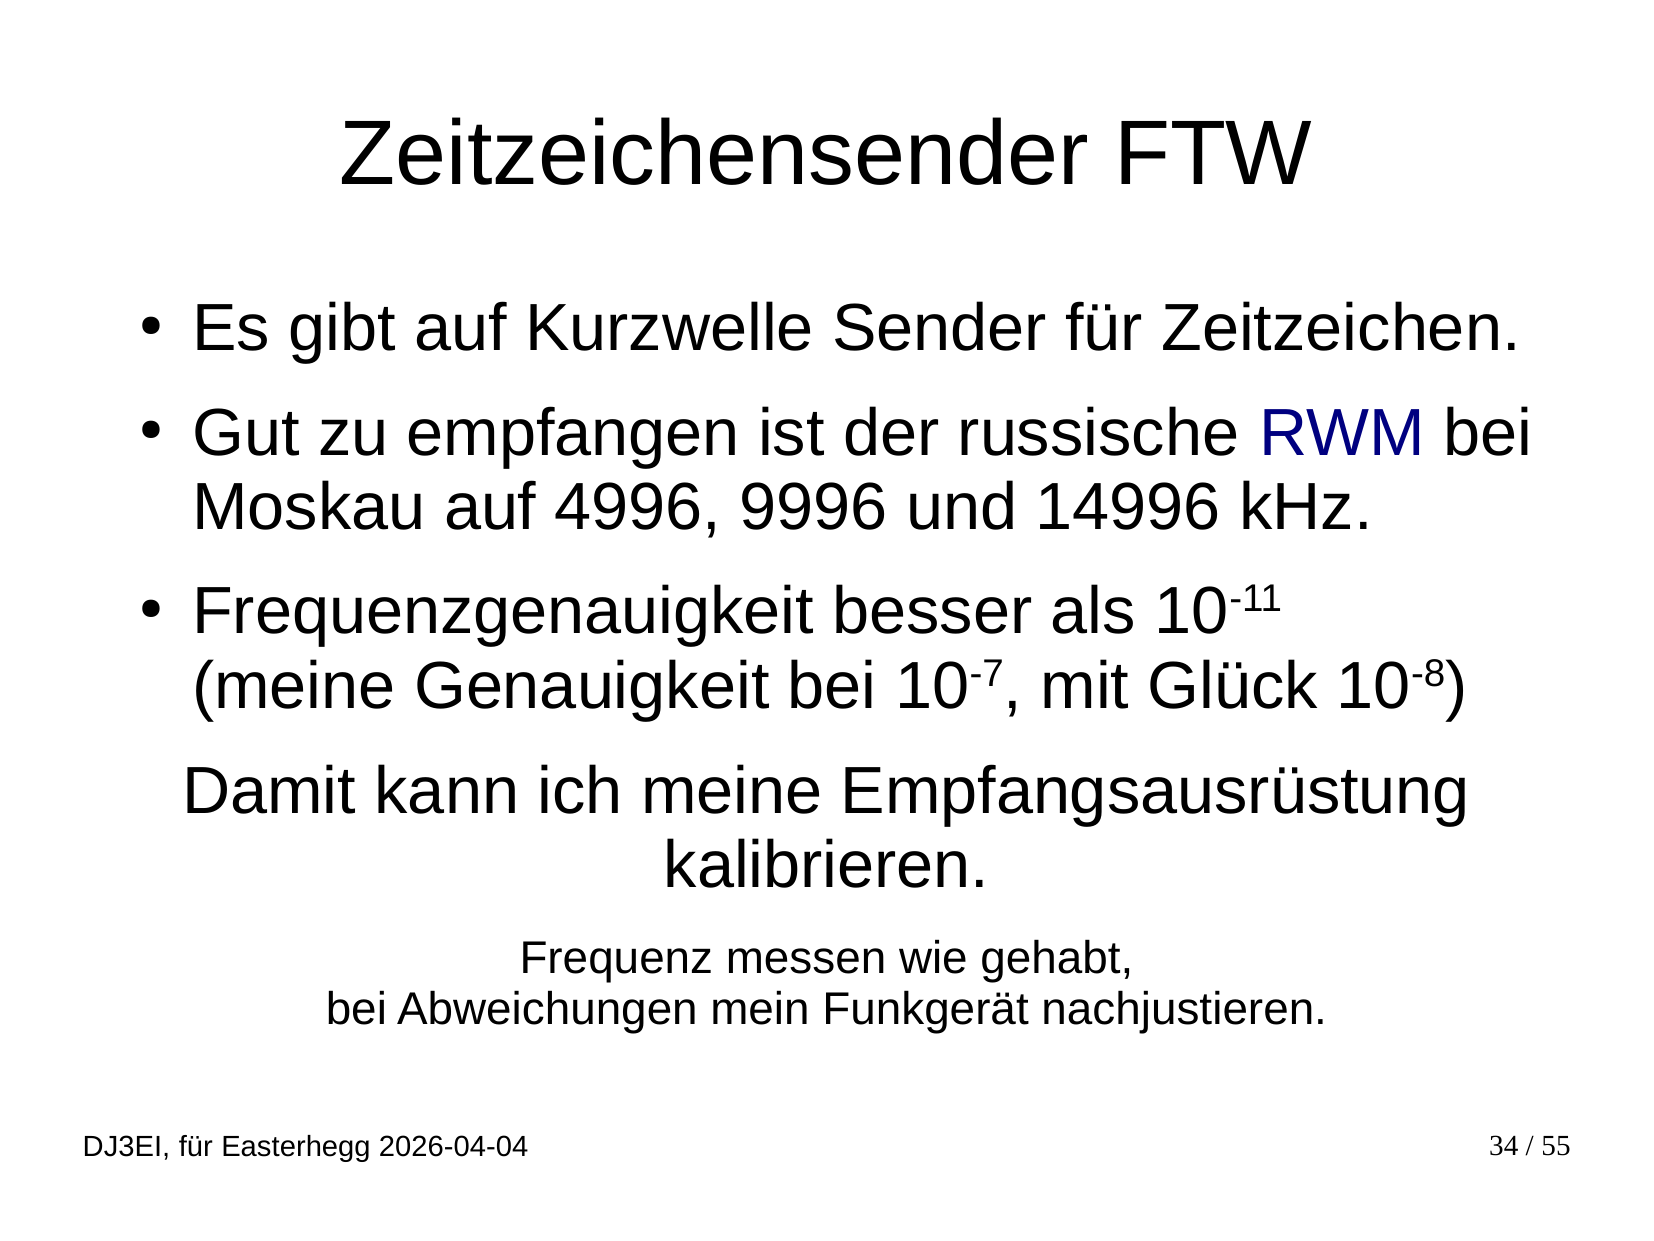

# Zeitzeichensender FTW
Es gibt auf Kurzwelle Sender für Zeitzeichen.
Gut zu empfangen ist der russische RWM bei Moskau auf 4996, 9996 und 14996 kHz.
Frequenzgenauigkeit besser als 10-11
(meine Genauigkeit bei 10-7, mit Glück 10-8)
Damit kann ich meine Empfangsausrüstung
kalibrieren.
Frequenz messen wie gehabt,
bei Abweichungen mein Funkgerät nachjustieren.
34